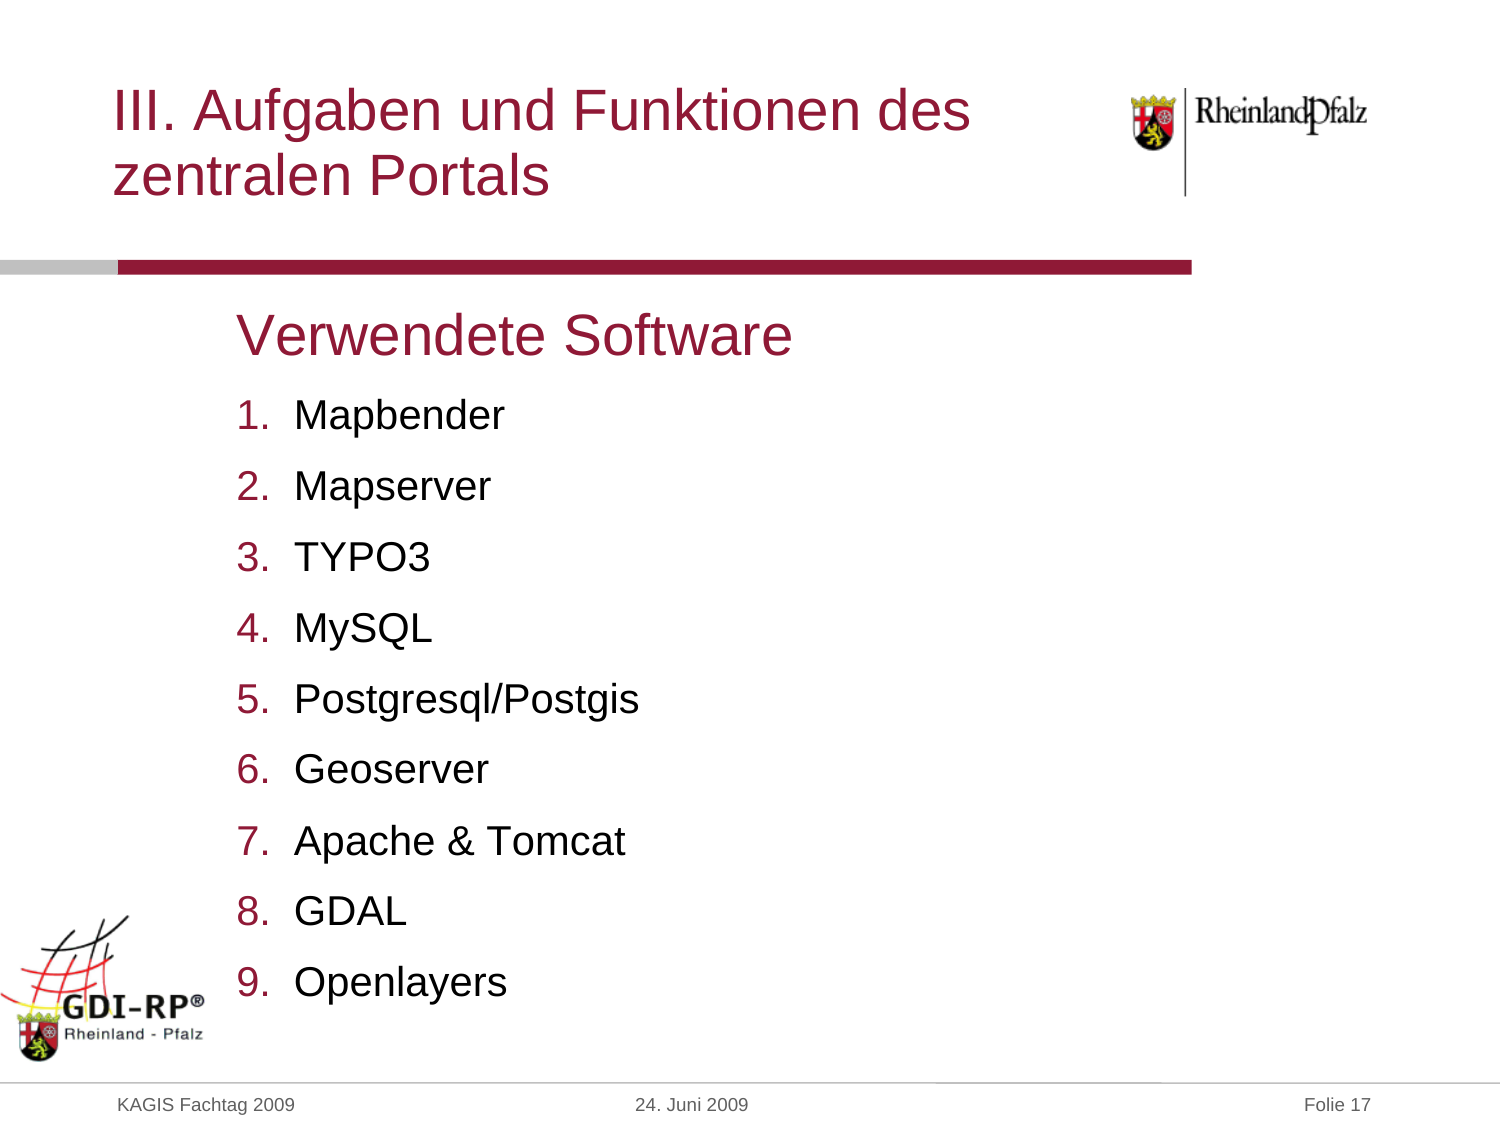

# III. Aufgaben und Funktionen des zentralen Portals
Verwendete Software
Mapbender
Mapserver
TYPO3
MySQL
Postgresql/Postgis
Geoserver
Apache & Tomcat
GDAL
Openlayers